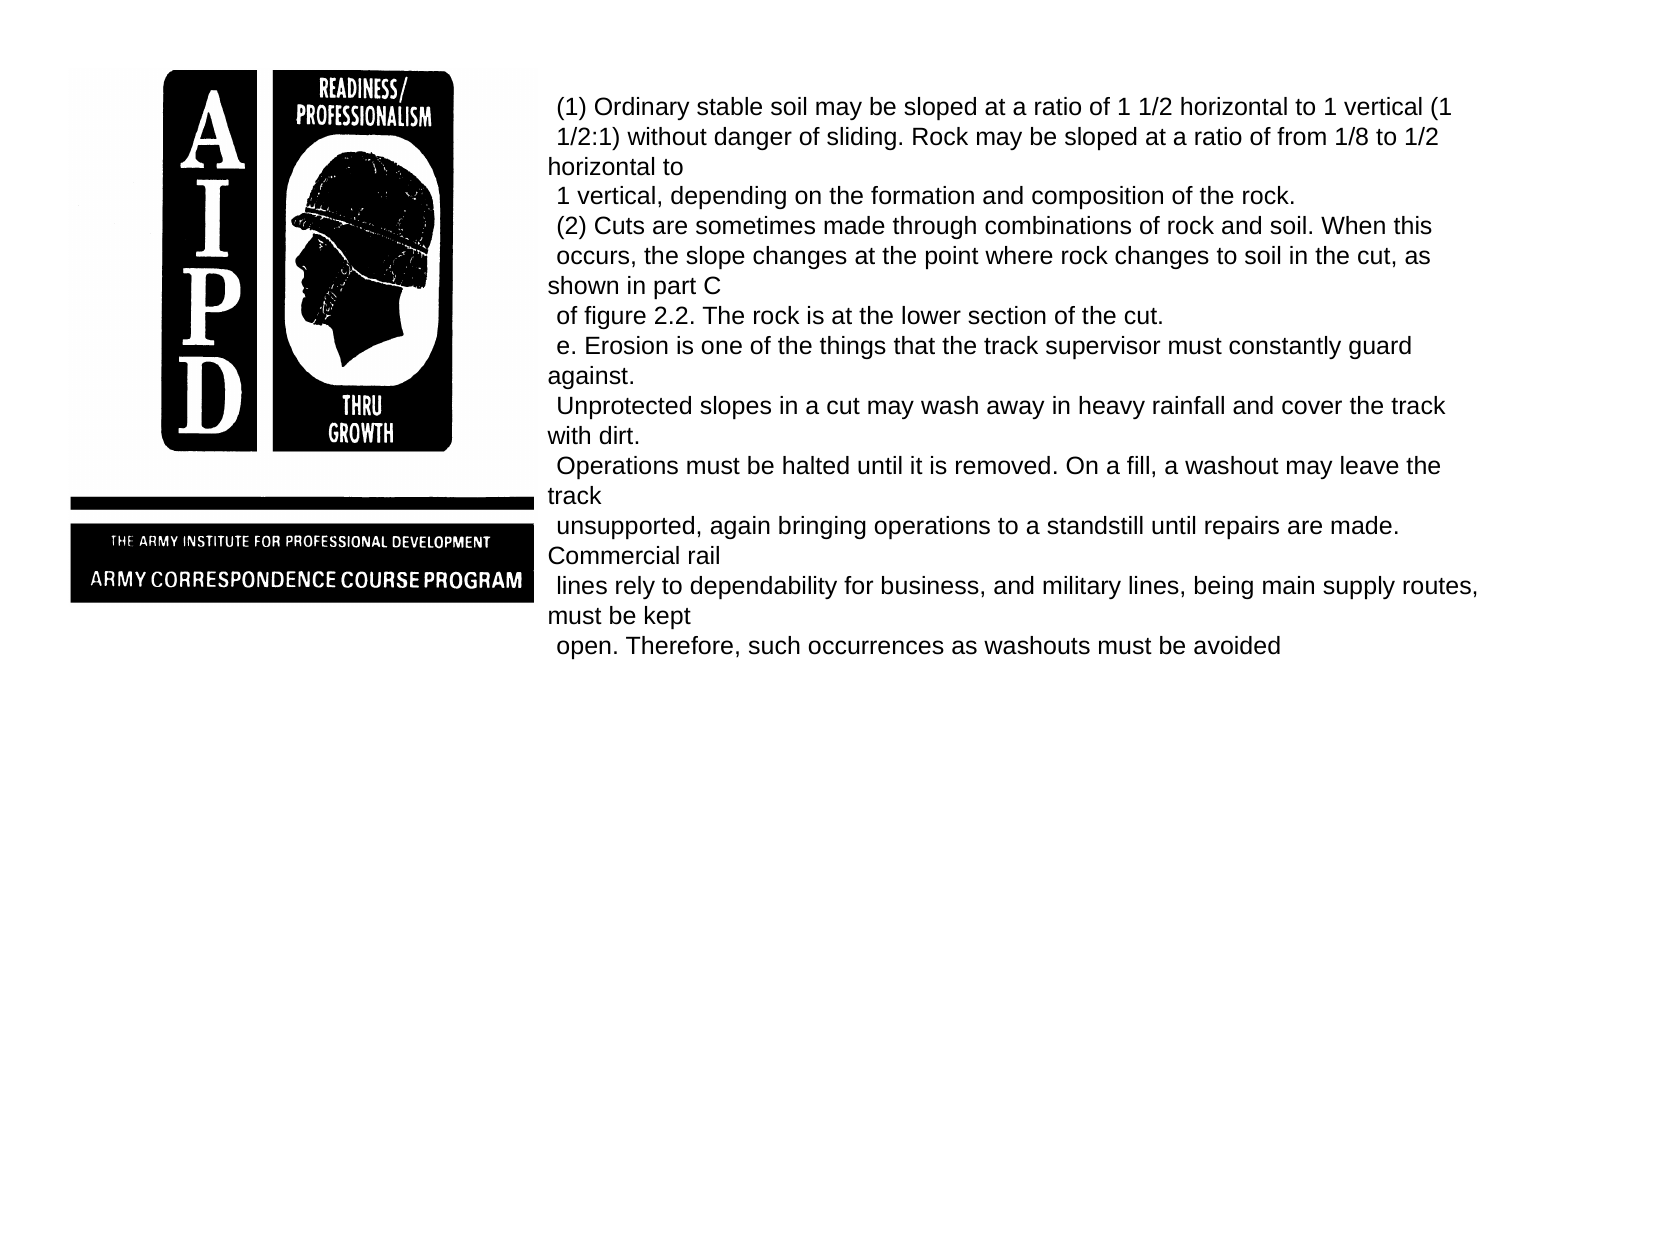

(1) Ordinary stable soil may be sloped at a ratio of 1 1/2 horizontal to 1 vertical (1
1/2:1) without danger of sliding. Rock may be sloped at a ratio of from 1/8 to 1/2 horizontal to
1 vertical, depending on the formation and composition of the rock.
(2) Cuts are sometimes made through combinations of rock and soil. When this
occurs, the slope changes at the point where rock changes to soil in the cut, as shown in part C
of figure 2.2. The rock is at the lower section of the cut.
e. Erosion is one of the things that the track supervisor must constantly guard against.
Unprotected slopes in a cut may wash away in heavy rainfall and cover the track with dirt.
Operations must be halted until it is removed. On a fill, a washout may leave the track
unsupported, again bringing operations to a standstill until repairs are made. Commercial rail
lines rely to dependability for business, and military lines, being main supply routes, must be kept
open. Therefore, such occurrences as washouts must be avoided